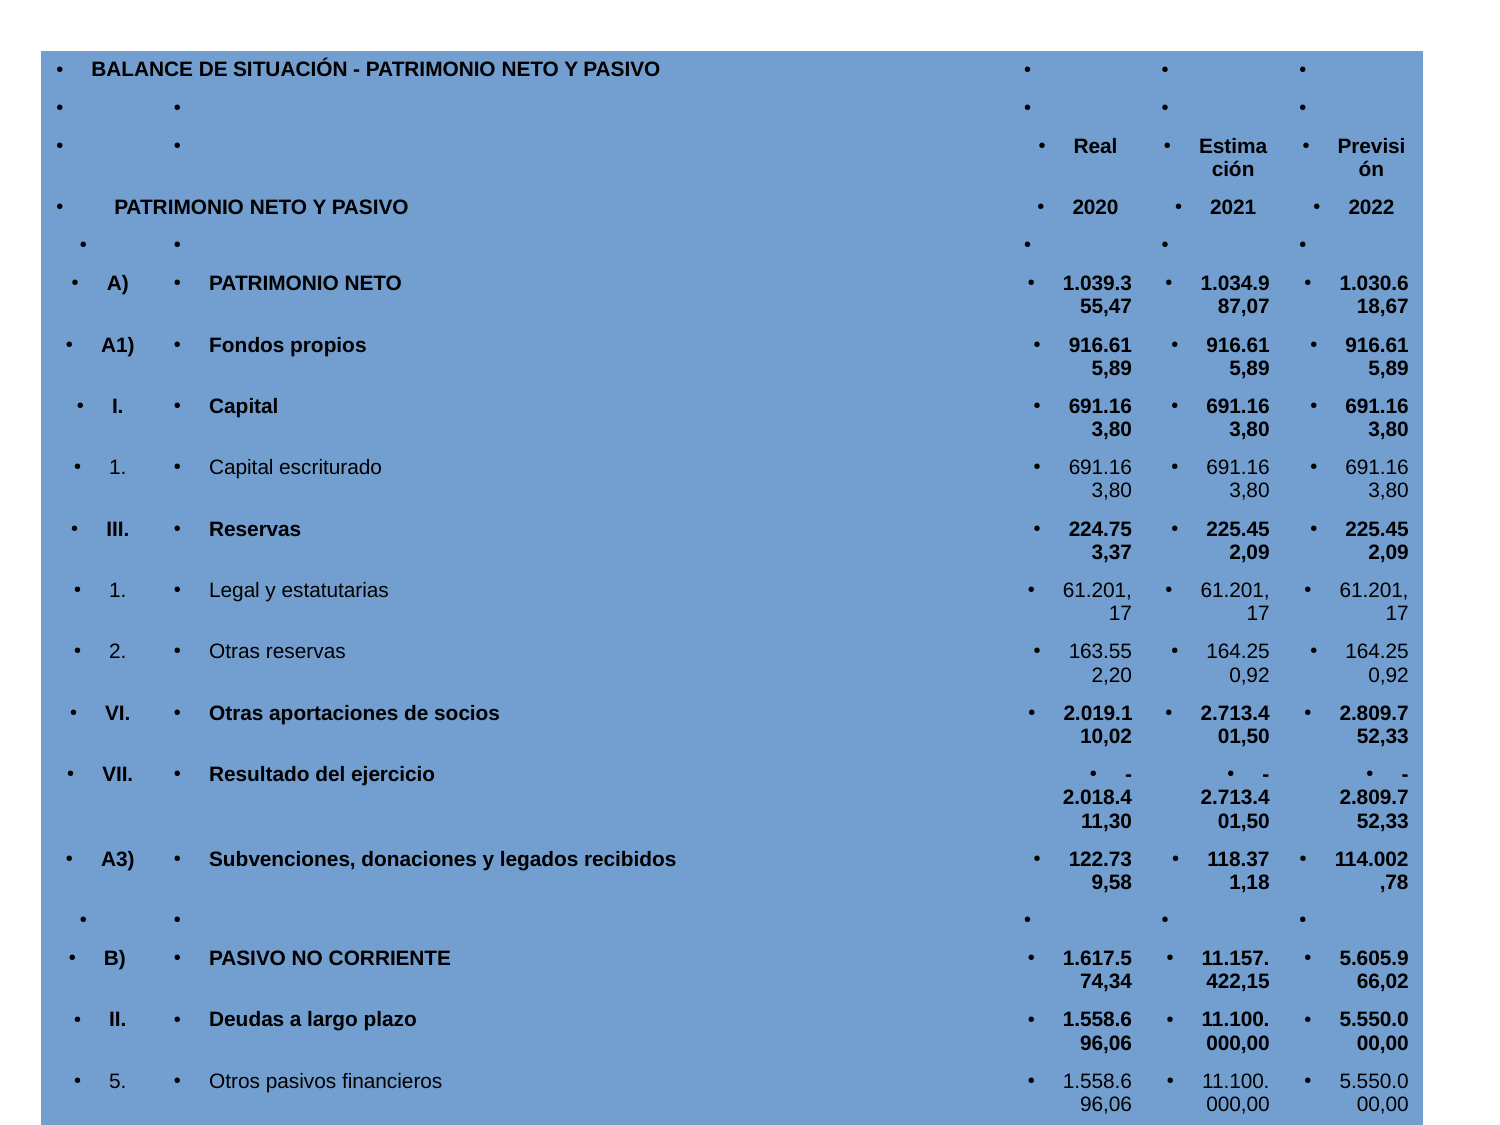

| BALANCE DE SITUACIÓN - PATRIMONIO NETO Y PASIVO | | | | |
| --- | --- | --- | --- | --- |
| | | | | |
| | | Real | Estimación | Previsión |
| PATRIMONIO NETO Y PASIVO | | 2020 | 2021 | 2022 |
| | | | | |
| A) | PATRIMONIO NETO | 1.039.355,47 | 1.034.987,07 | 1.030.618,67 |
| A1) | Fondos propios | 916.615,89 | 916.615,89 | 916.615,89 |
| I. | Capital | 691.163,80 | 691.163,80 | 691.163,80 |
| 1. | Capital escriturado | 691.163,80 | 691.163,80 | 691.163,80 |
| III. | Reservas | 224.753,37 | 225.452,09 | 225.452,09 |
| 1. | Legal y estatutarias | 61.201,17 | 61.201,17 | 61.201,17 |
| 2. | Otras reservas | 163.552,20 | 164.250,92 | 164.250,92 |
| VI. | Otras aportaciones de socios | 2.019.110,02 | 2.713.401,50 | 2.809.752,33 |
| VII. | Resultado del ejercicio | -2.018.411,30 | -2.713.401,50 | -2.809.752,33 |
| A3) | Subvenciones, donaciones y legados recibidos | 122.739,58 | 118.371,18 | 114.002,78 |
| | | | | |
| B) | PASIVO NO CORRIENTE | 1.617.574,34 | 11.157.422,15 | 5.605.966,02 |
| II. | Deudas a largo plazo | 1.558.696,06 | 11.100.000,00 | 5.550.000,00 |
| 5. | Otros pasivos financieros | 1.558.696,06 | 11.100.000,00 | 5.550.000,00 |
| a) | Otros pasivos financieros por deudas transformables en subvenciones a largo plazo (cta. 172) | | 11.100.000,00 | 5.550.000,00 |
| b) | Otros pasivos financieros a largo plazo (resto) | 1.558.696,06 | 0,00 | 0,00 |
| IV. | Pasivos por impuesto diferido | 58.878,28 | 57.422,15 | 55.966,02 |
| a) | Pasivo por impuesto diferido por el efecto impositivo de las subvenciones de capital | 58.878,28 | 57.422,15 | 55.966,02 |
| | | | | |
| C) | PASIVO CORRIENTE | 13.005.957,28 | 10.563.241,15 | 8.865.101,63 |
| III. | Deudas a corto plazo | 9.574.907,70 | 7.408.696,06 | 5.550.000,00 |
| 2. | Deudas con entidades de crédito | 974,61 | 0,00 | 0,00 |
| 5. | Otros pasivos financieros | 9.573.933,09 | 7.408.696,06 | 5.550.000,00 |
| a) | Otros pasivos financieros por deudas transformables en subvenciones a corto plazo (cta. 522) | 9.472.816,35 | 7.408.696,06 | 5.550.000,00 |
| b) | Otros pasivos financieros a corto plazo (resto) | 101.116,74 | 0,00 | 0,00 |
| V. | Acreedores comerciales y otras cuentas a pagar | 3.431.049,58 | 3.154.545,09 | 3.315.101,63 |
| 3. | Acreedores varios | 3.431.049,58 | 3.154.545,09 | 3.315.101,63 |
| | | | | |
| TOTAL PATRIMONIO NETO Y PASIVO (A+B+C) | | 15.662.887,09 | 22.755.650,37 | 15.501.686,32 |